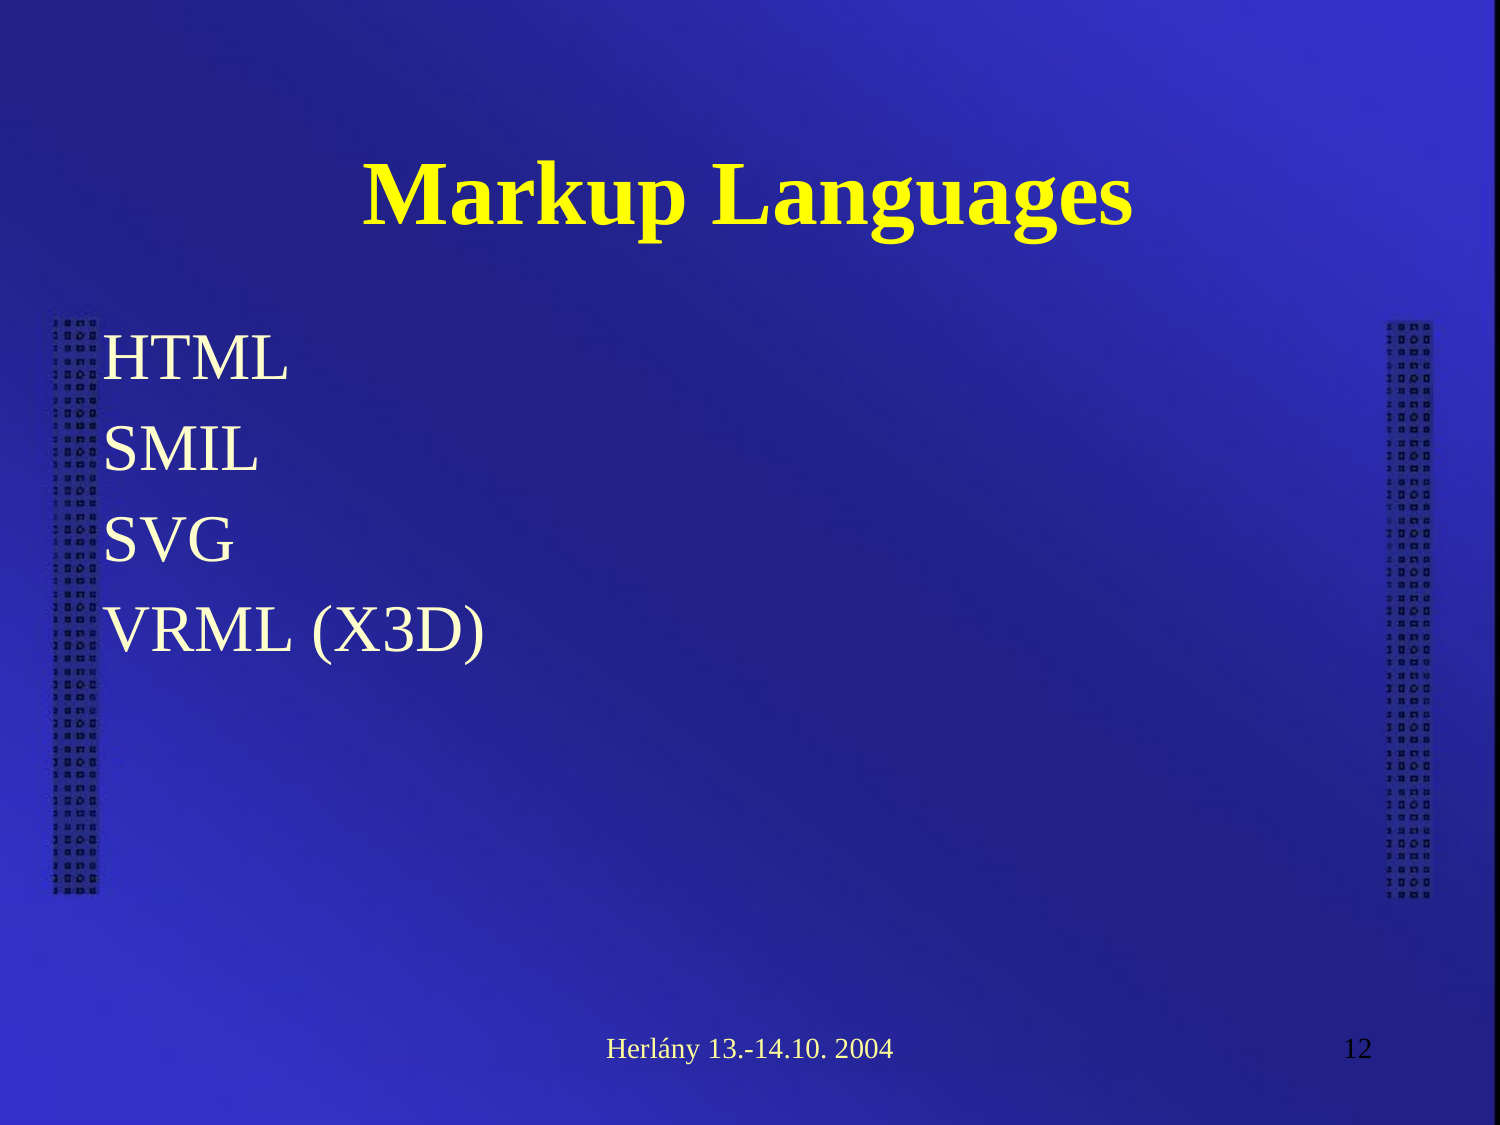

# Markup Languages
HTML
SMIL
SVG
VRML (X3D)
Herlány 13.-14.10. 2004